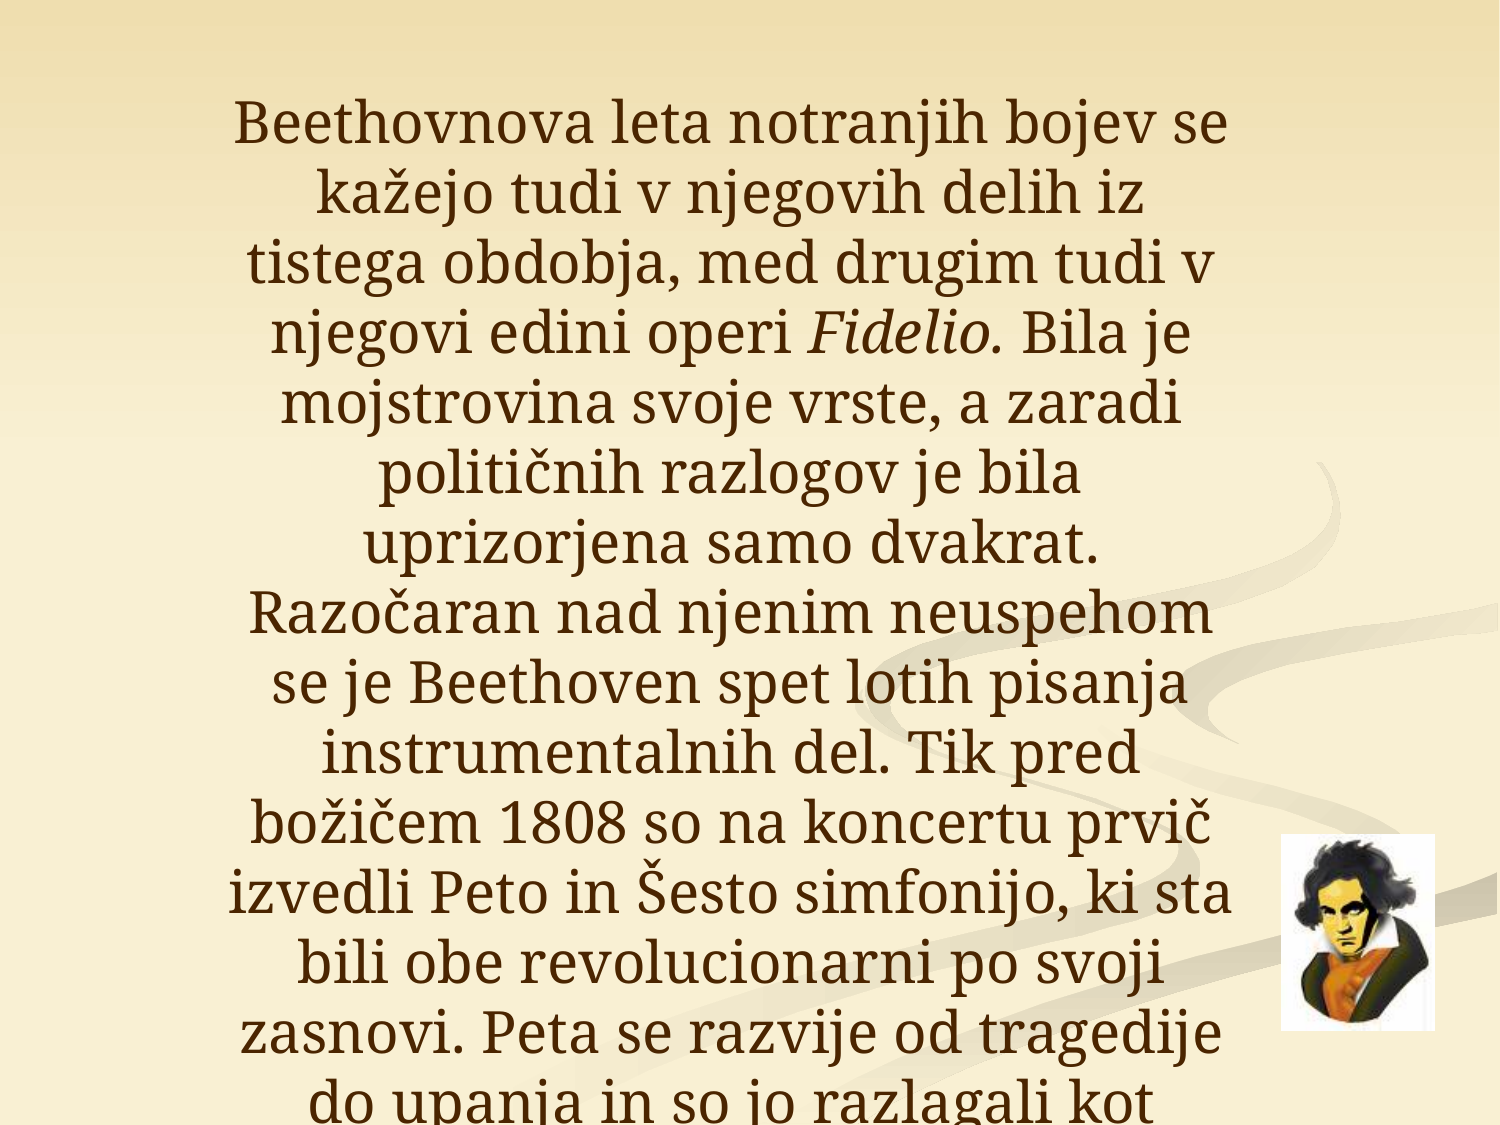

# Beethovnova leta notranjih bojev se kažejo tudi v njegovih delih iz tistega obdobja, med drugim tudi v njegovi edini operi Fidelio. Bila je mojstrovina svoje vrste, a zaradi političnih razlogov je bila uprizorjena samo dvakrat. Razočaran nad njenim neuspehom se je Beethoven spet lotih pisanja instrumentalnih del. Tik pred božičem 1808 so na koncertu prvič izvedli Peto in Šesto simfonijo, ki sta bili obe revolucionarni po svoji zasnovi. Peta se razvije od tragedije do upanja in so jo razlagali kot njegov osebni spopad z nesrečo. Šesta simfonija pa je znanilka romantike.